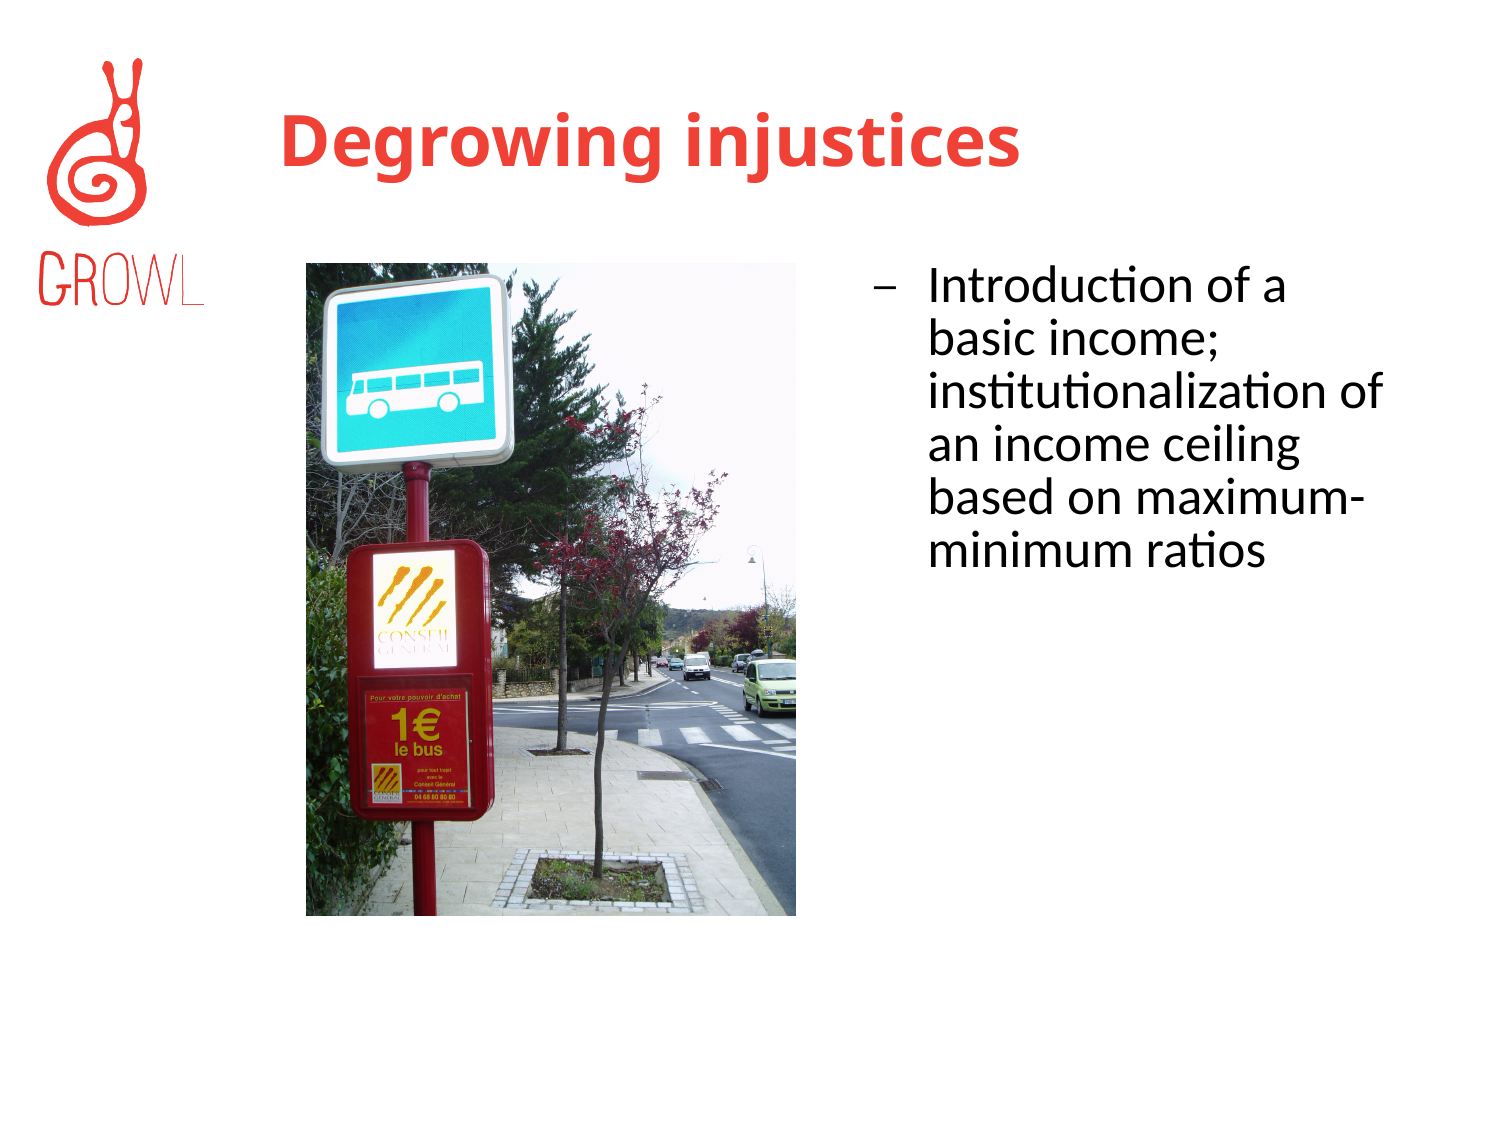

# Degrowing injustices
Introduction of a basic income; institutionalization of an income ceiling based on maximum-minimum ratios